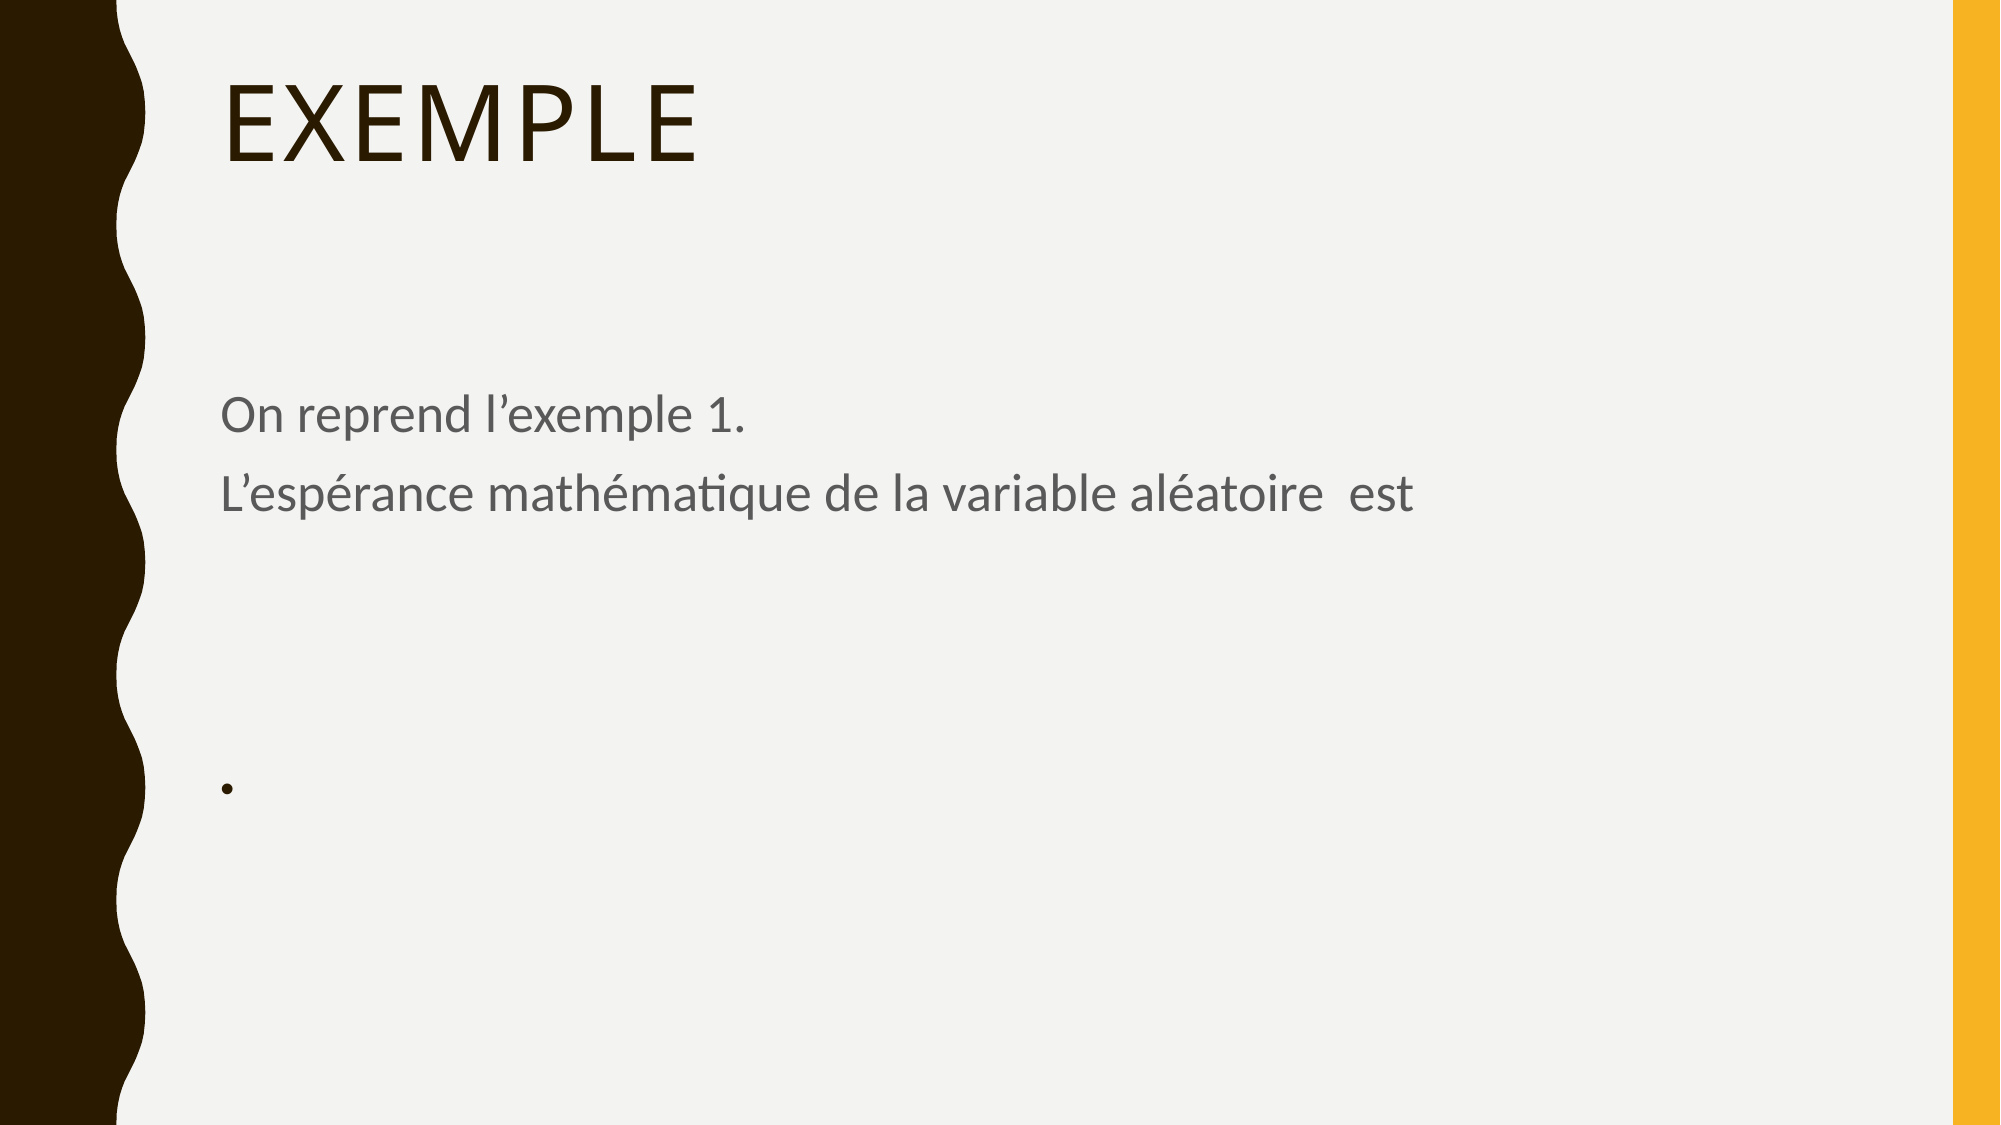

# Exemple
On reprend l’exemple 1.
L’espérance mathématique de la variable aléatoire est